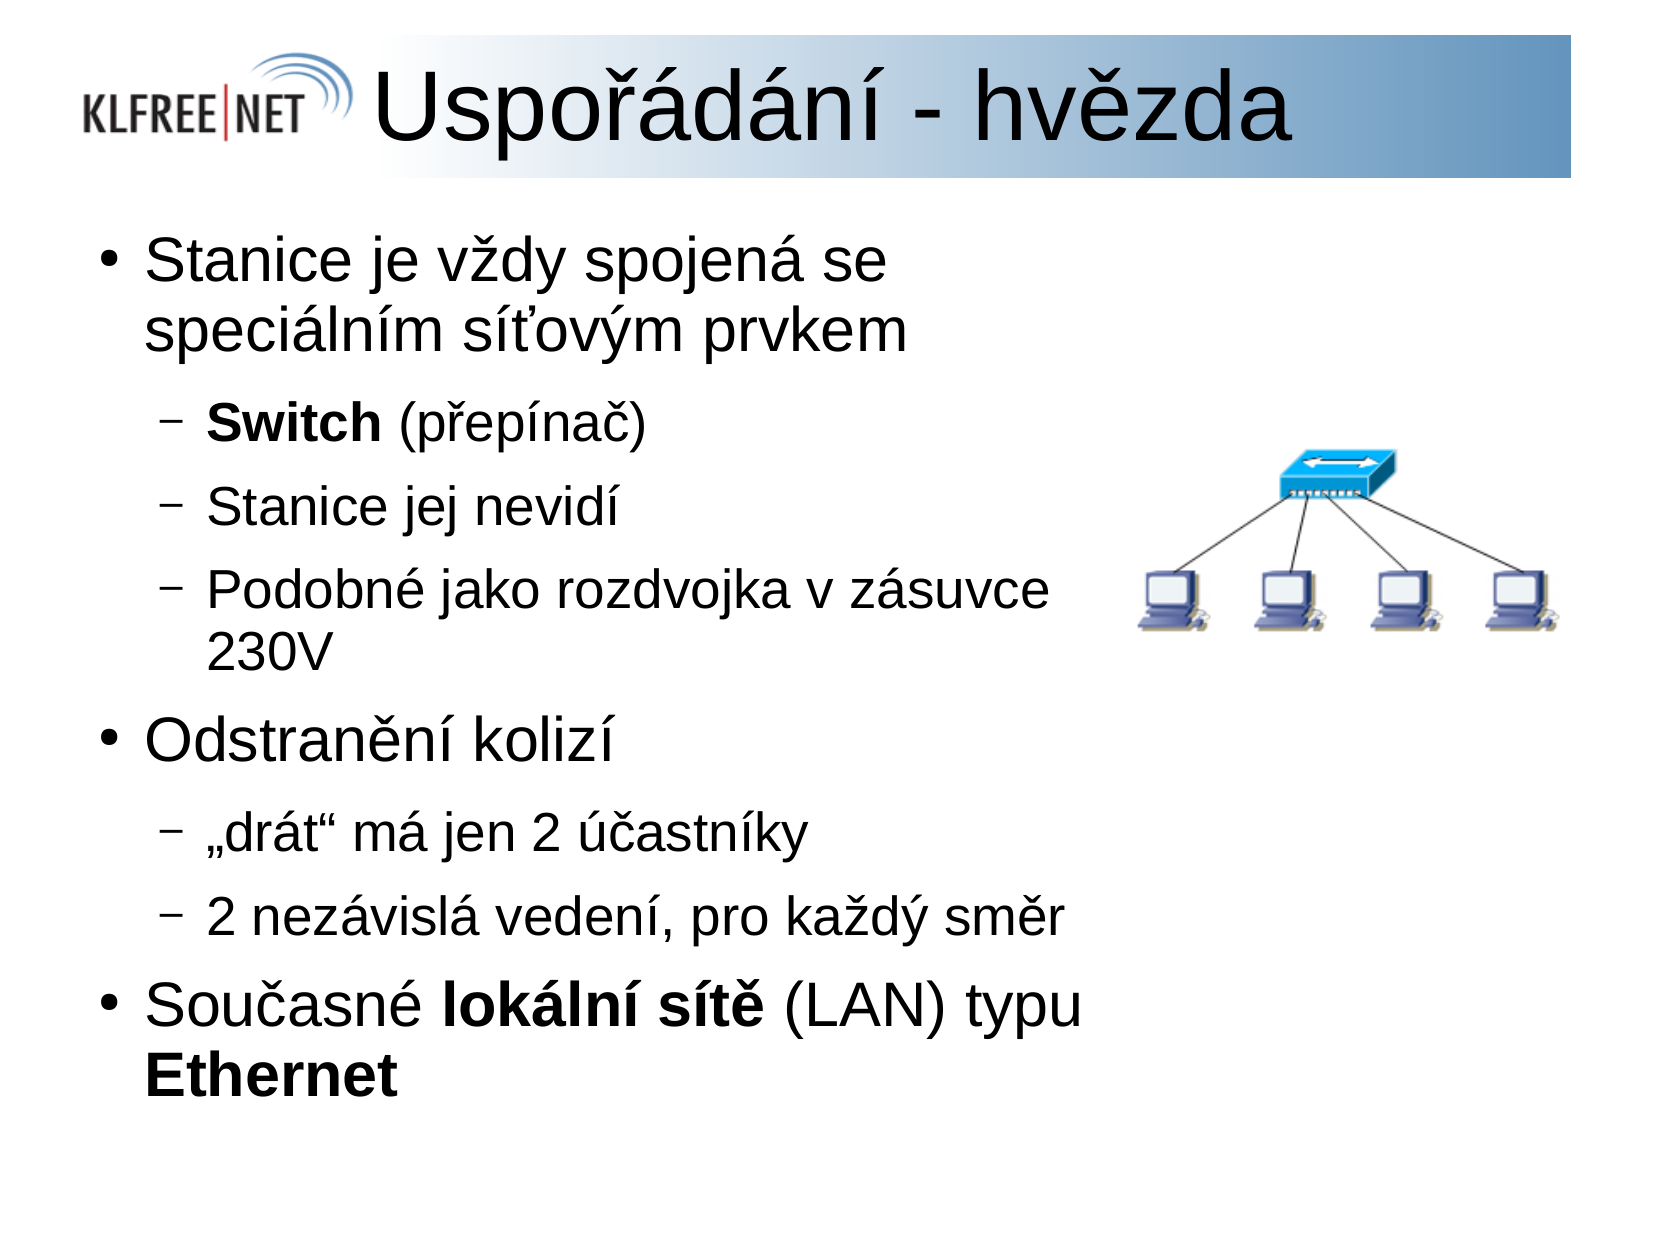

# Uspořádání - hvězda
Stanice je vždy spojená se speciálním síťovým prvkem
Switch (přepínač)
Stanice jej nevidí
Podobné jako rozdvojka v zásuvce 230V
Odstranění kolizí
„drát“ má jen 2 účastníky
2 nezávislá vedení, pro každý směr
Současné lokální sítě (LAN) typu Ethernet